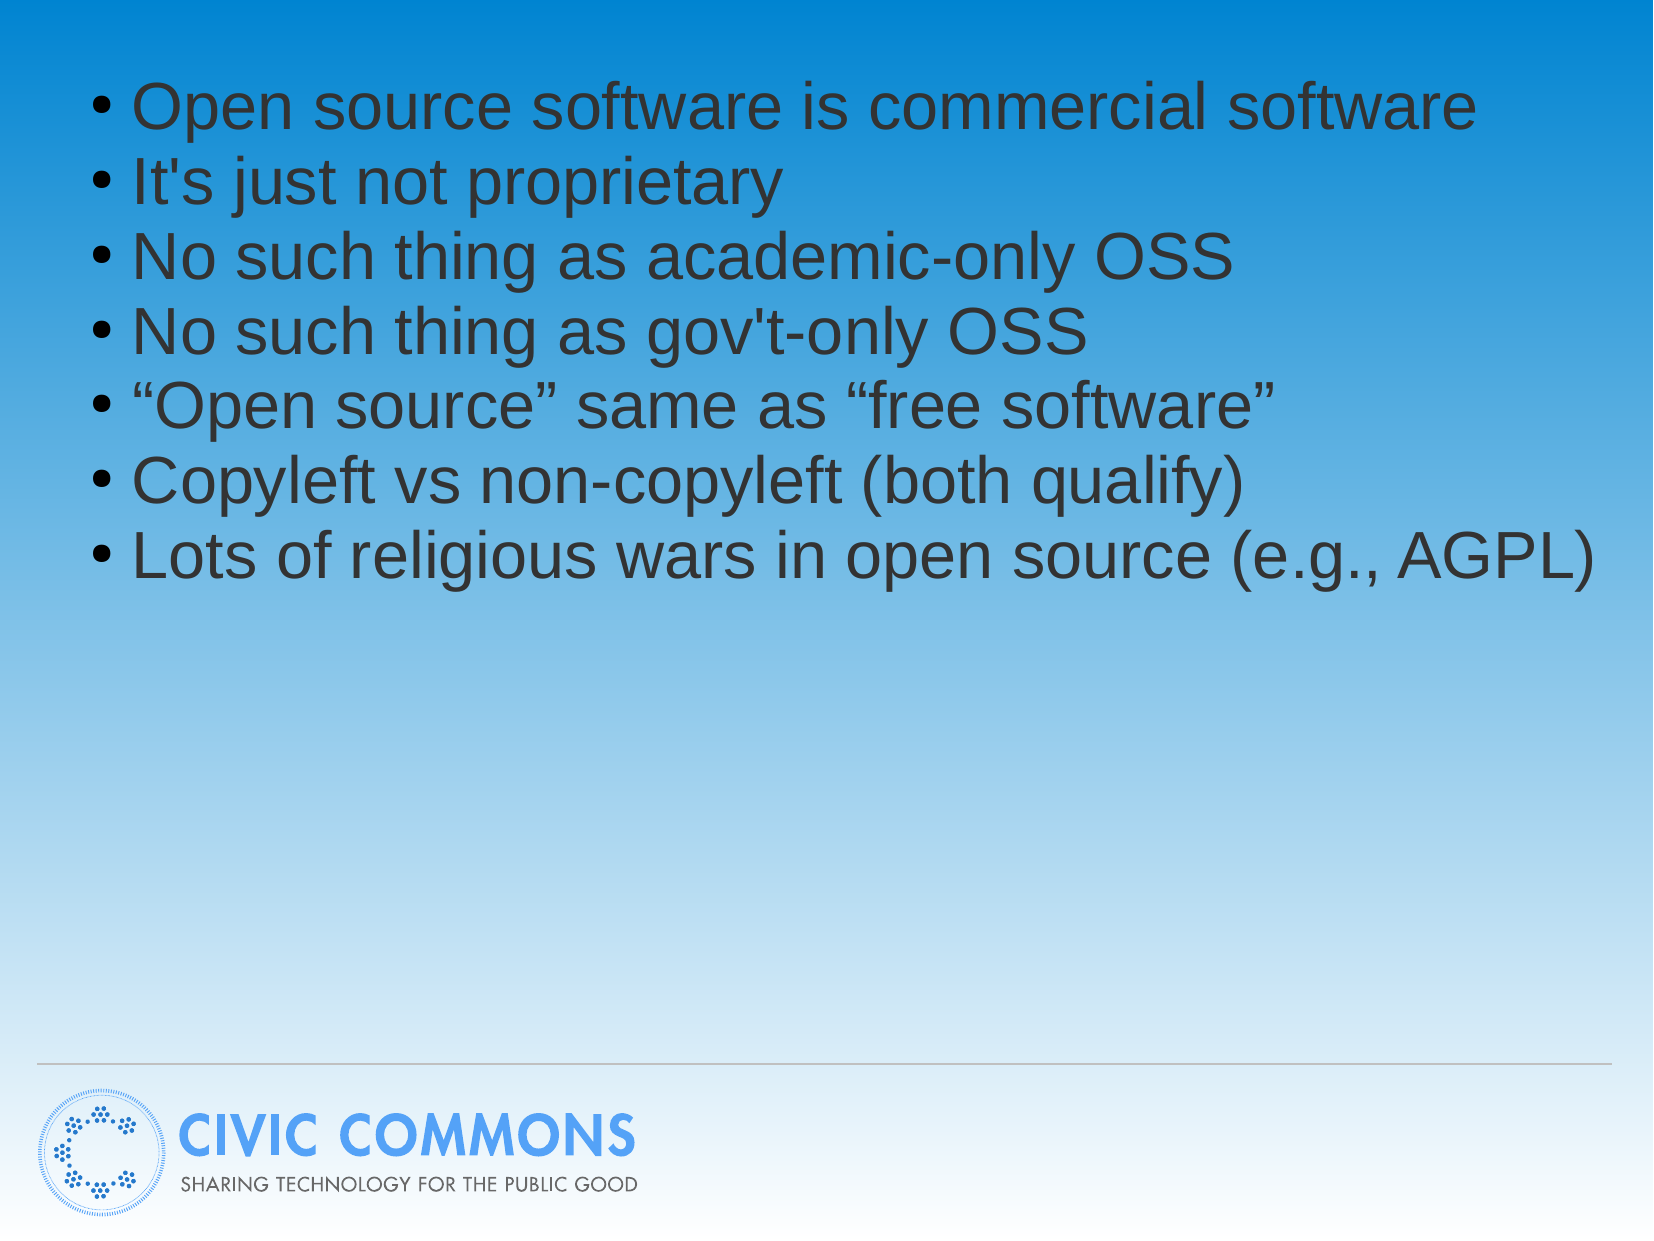

Open source software is commercial software
 It's just not proprietary
 No such thing as academic-only OSS
 No such thing as gov't-only OSS
 “Open source” same as “free software”
 Copyleft vs non-copyleft (both qualify)
 Lots of religious wars in open source (e.g., AGPL)